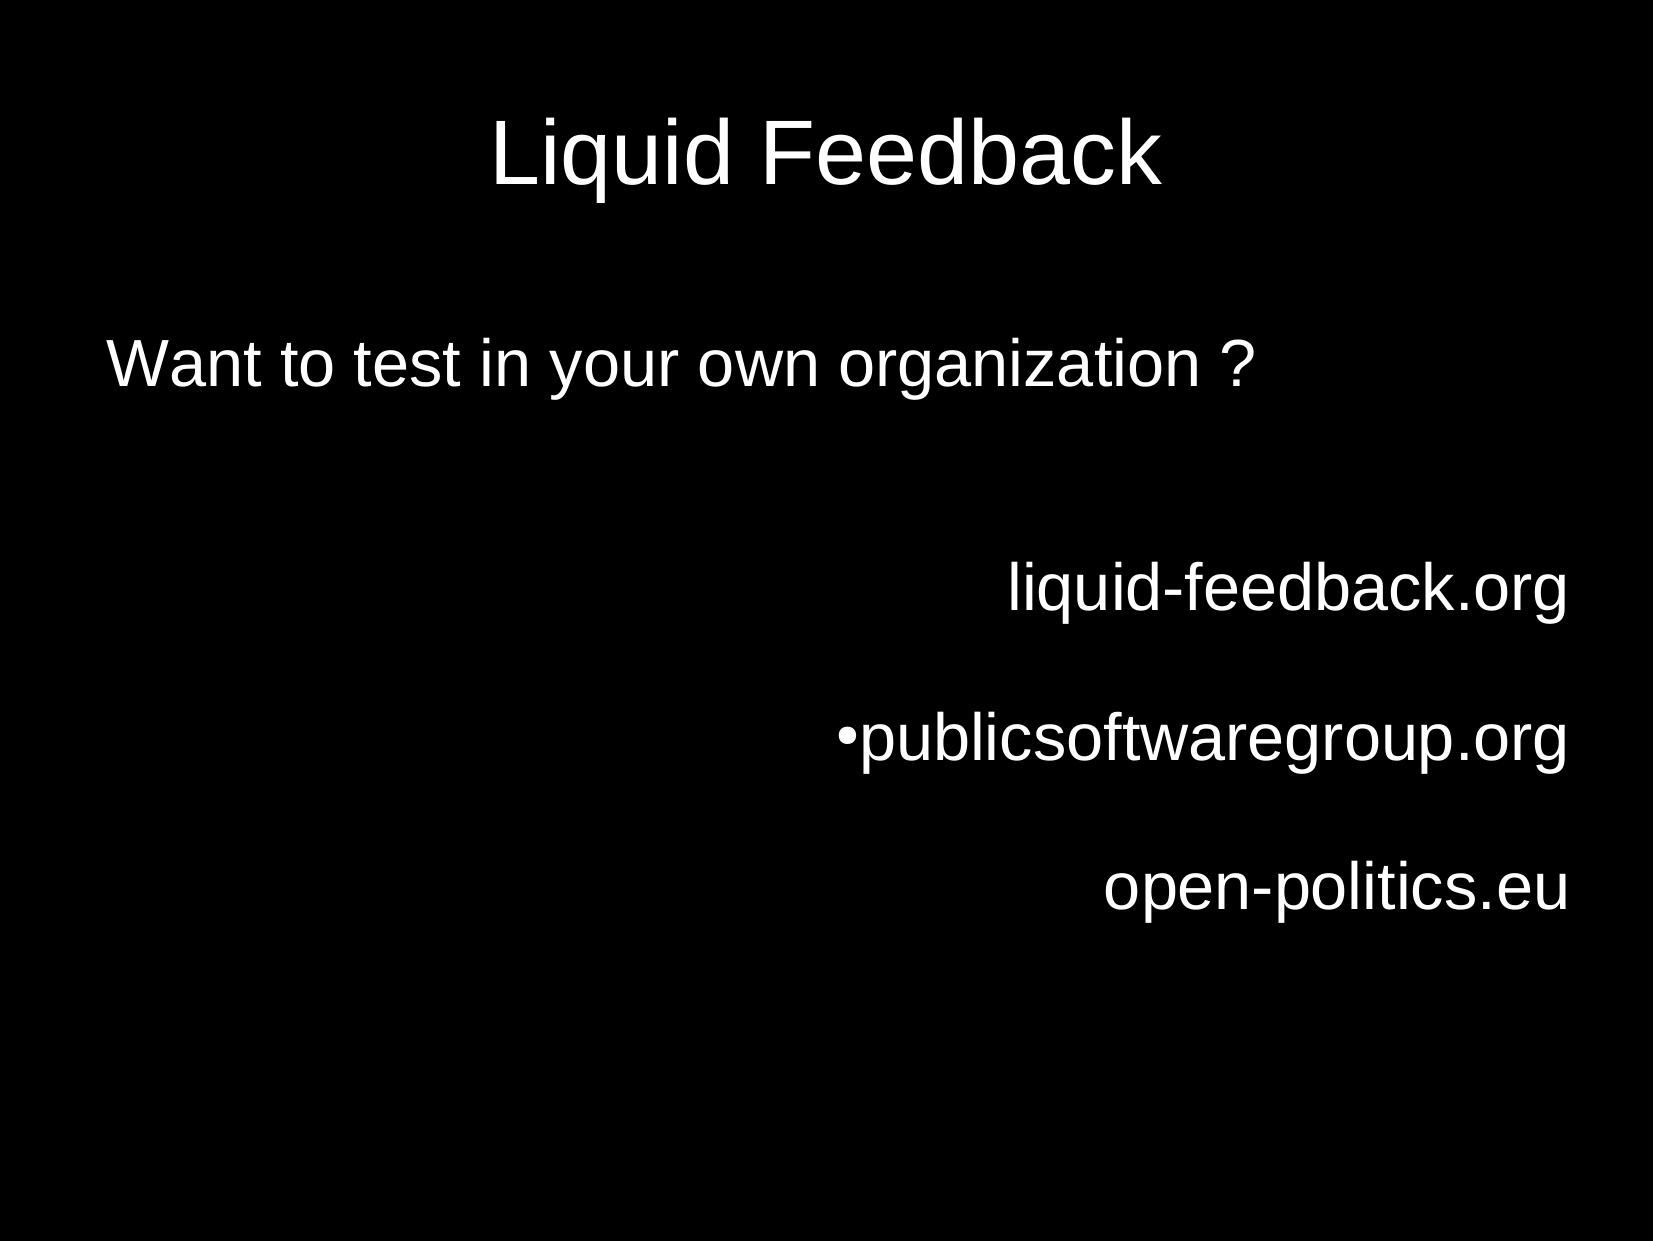

# Liquid Feedback
Want to test in your own organization ?
liquid-feedback.org
publicsoftwaregroup.org
 open-politics.eu